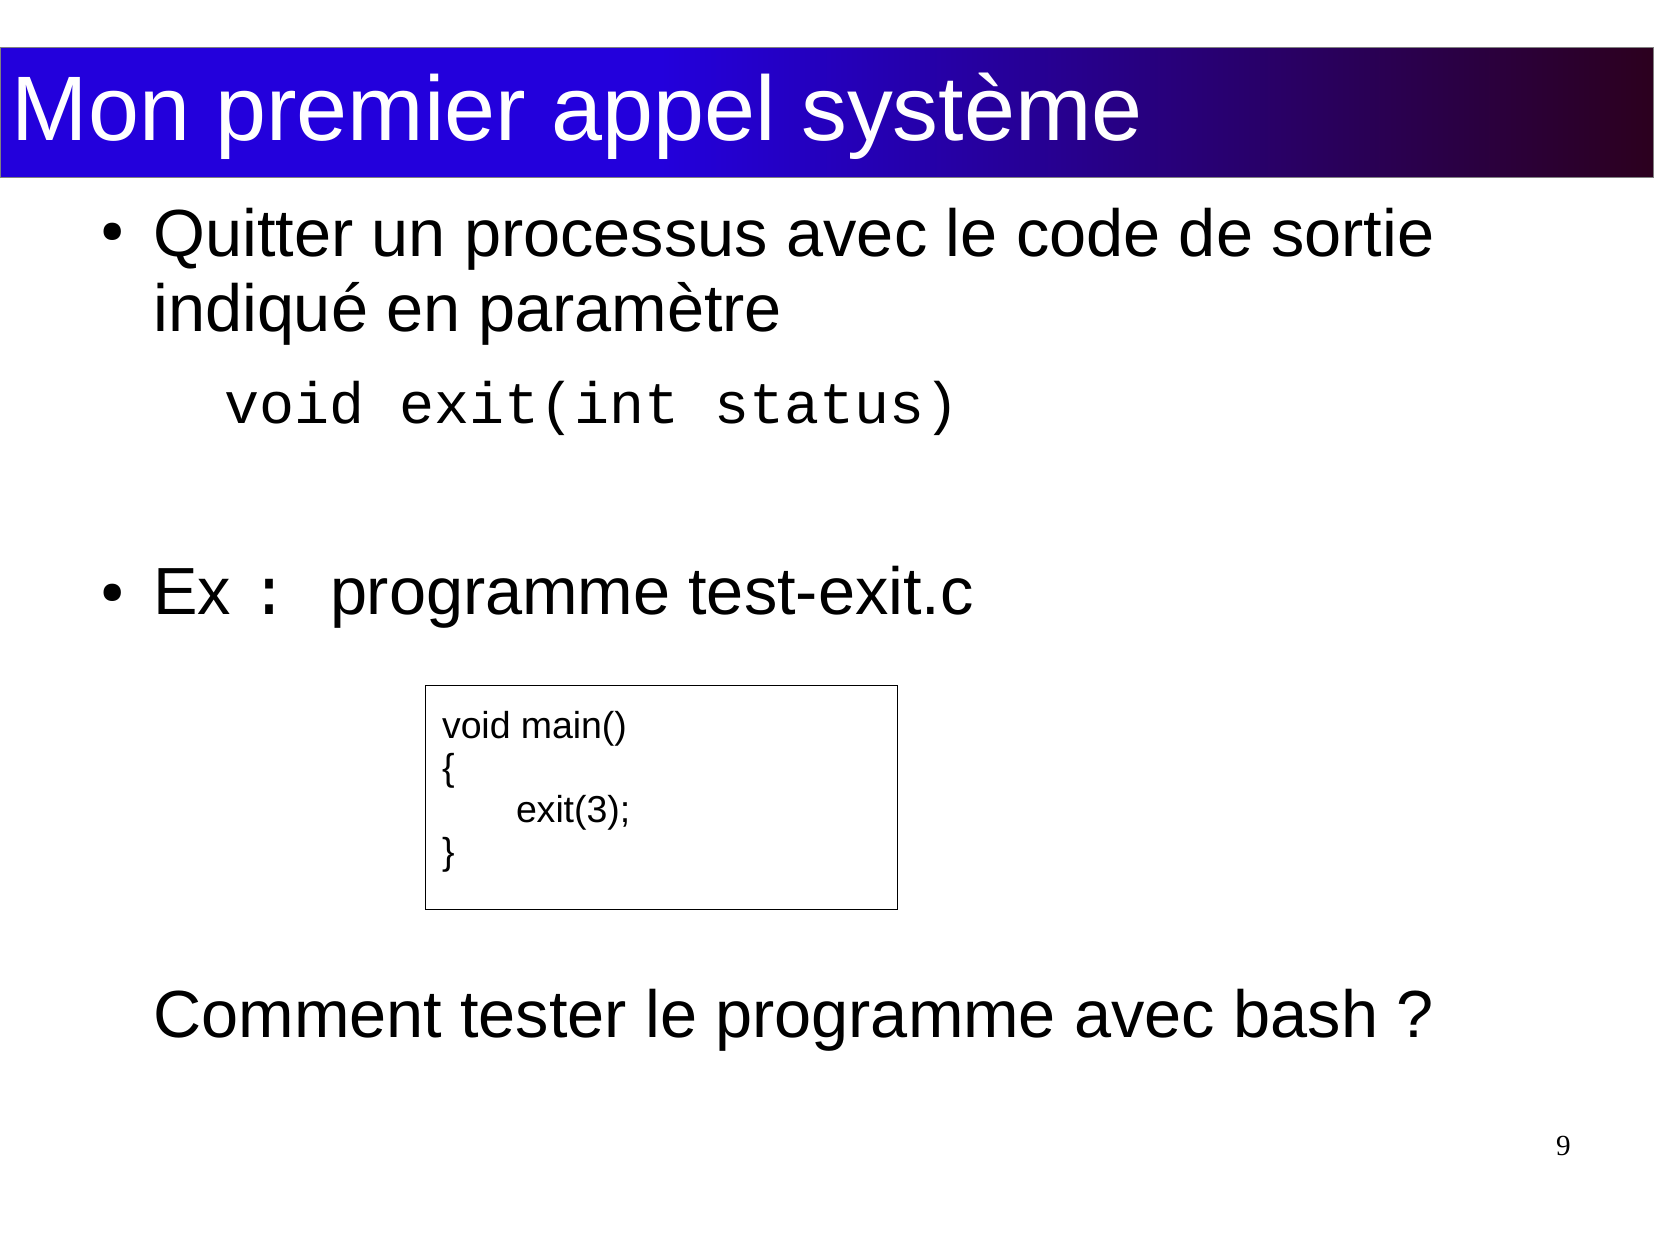

# Mon premier appel système
Quitter un processus avec le code de sortie indiqué en paramètre
void exit(int status)
Ex : programme test-exit.c
Comment tester le programme avec bash ?
void main()
{
	exit(3);
}
9